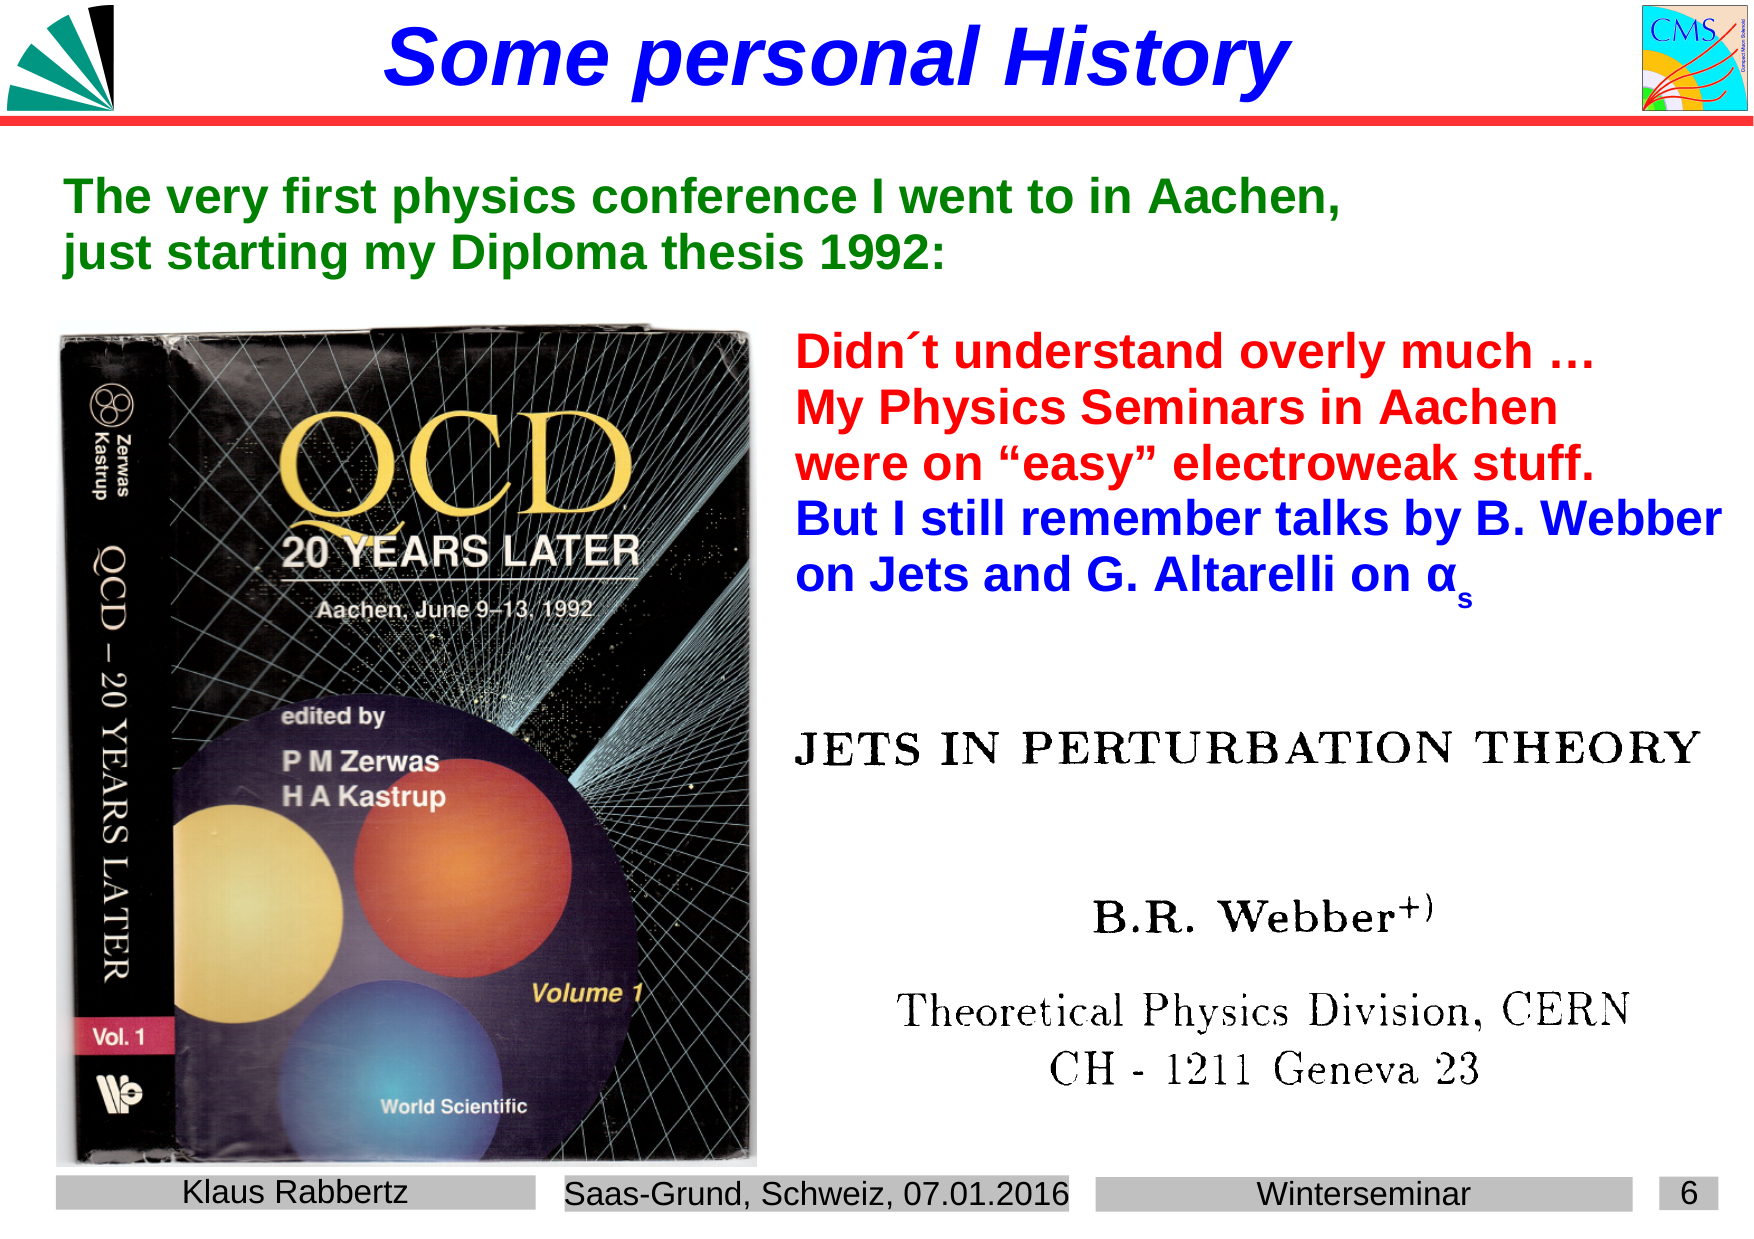

# Some personal History
The very first physics conference I went to in Aachen,
just starting my Diploma thesis 1992:
Didn´t understand overly much …
My Physics Seminars in Aachen
were on “easy” electroweak stuff.
But I still remember talks by B. Webber
on Jets and G. Altarelli on αs